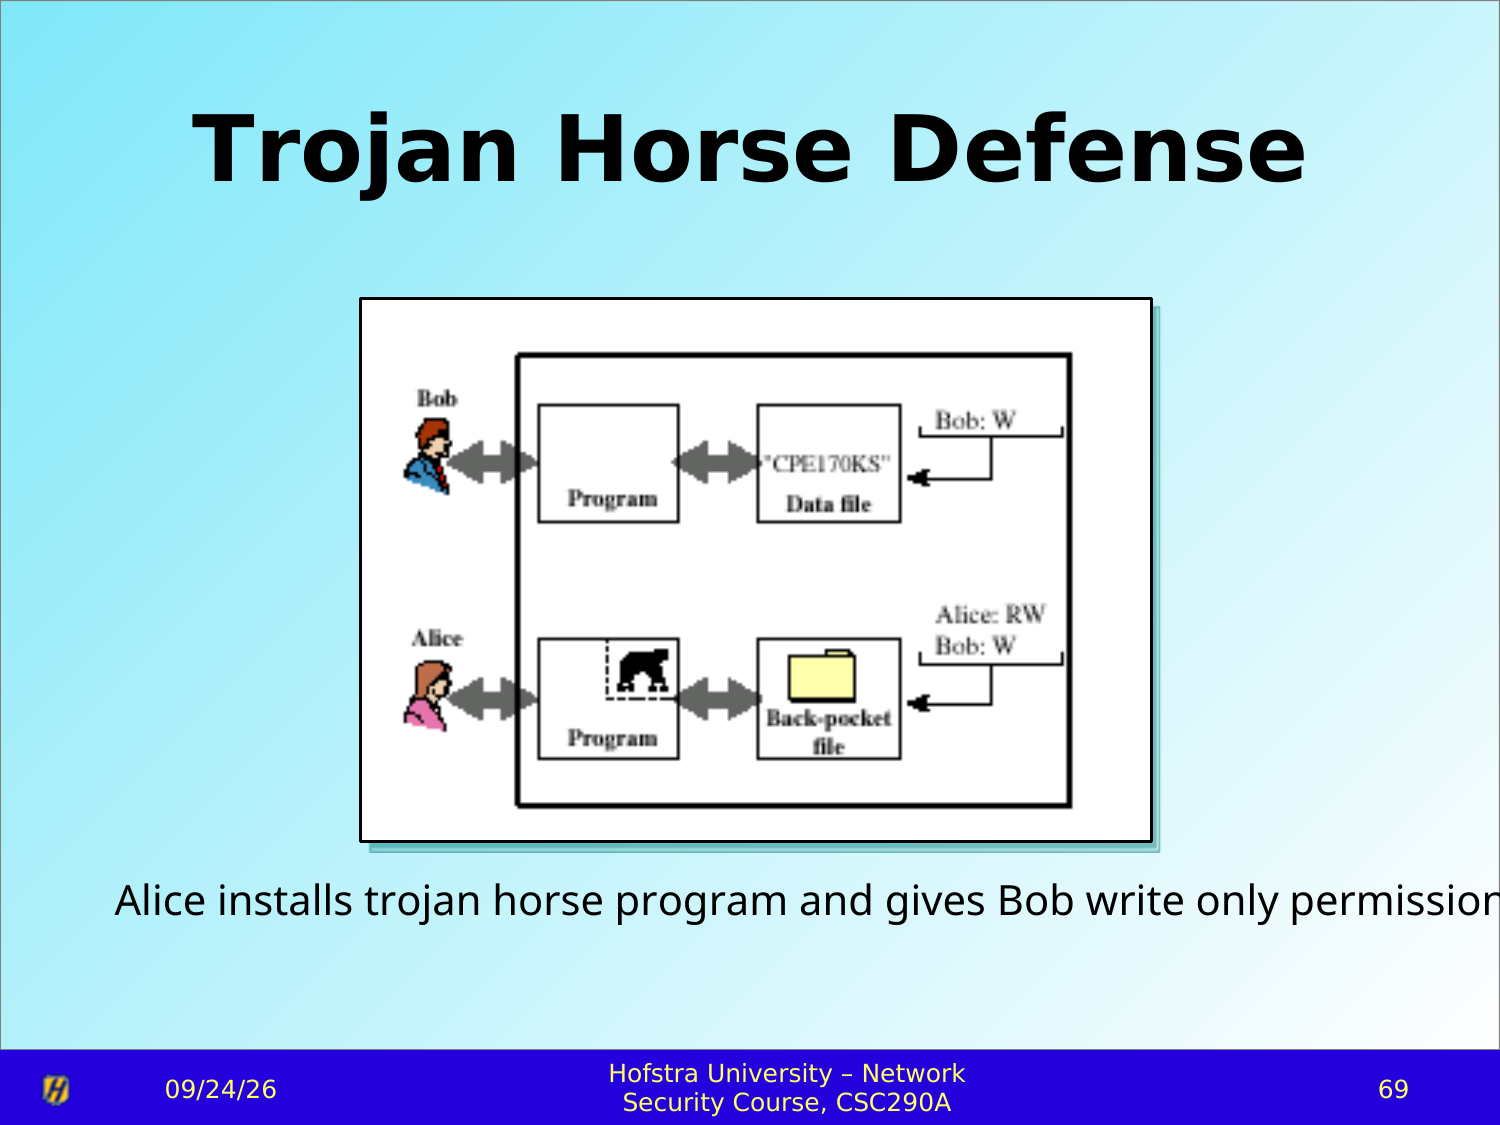

# Trojan Horse Defense
Alice installs trojan horse program and gives Bob write only permission
69